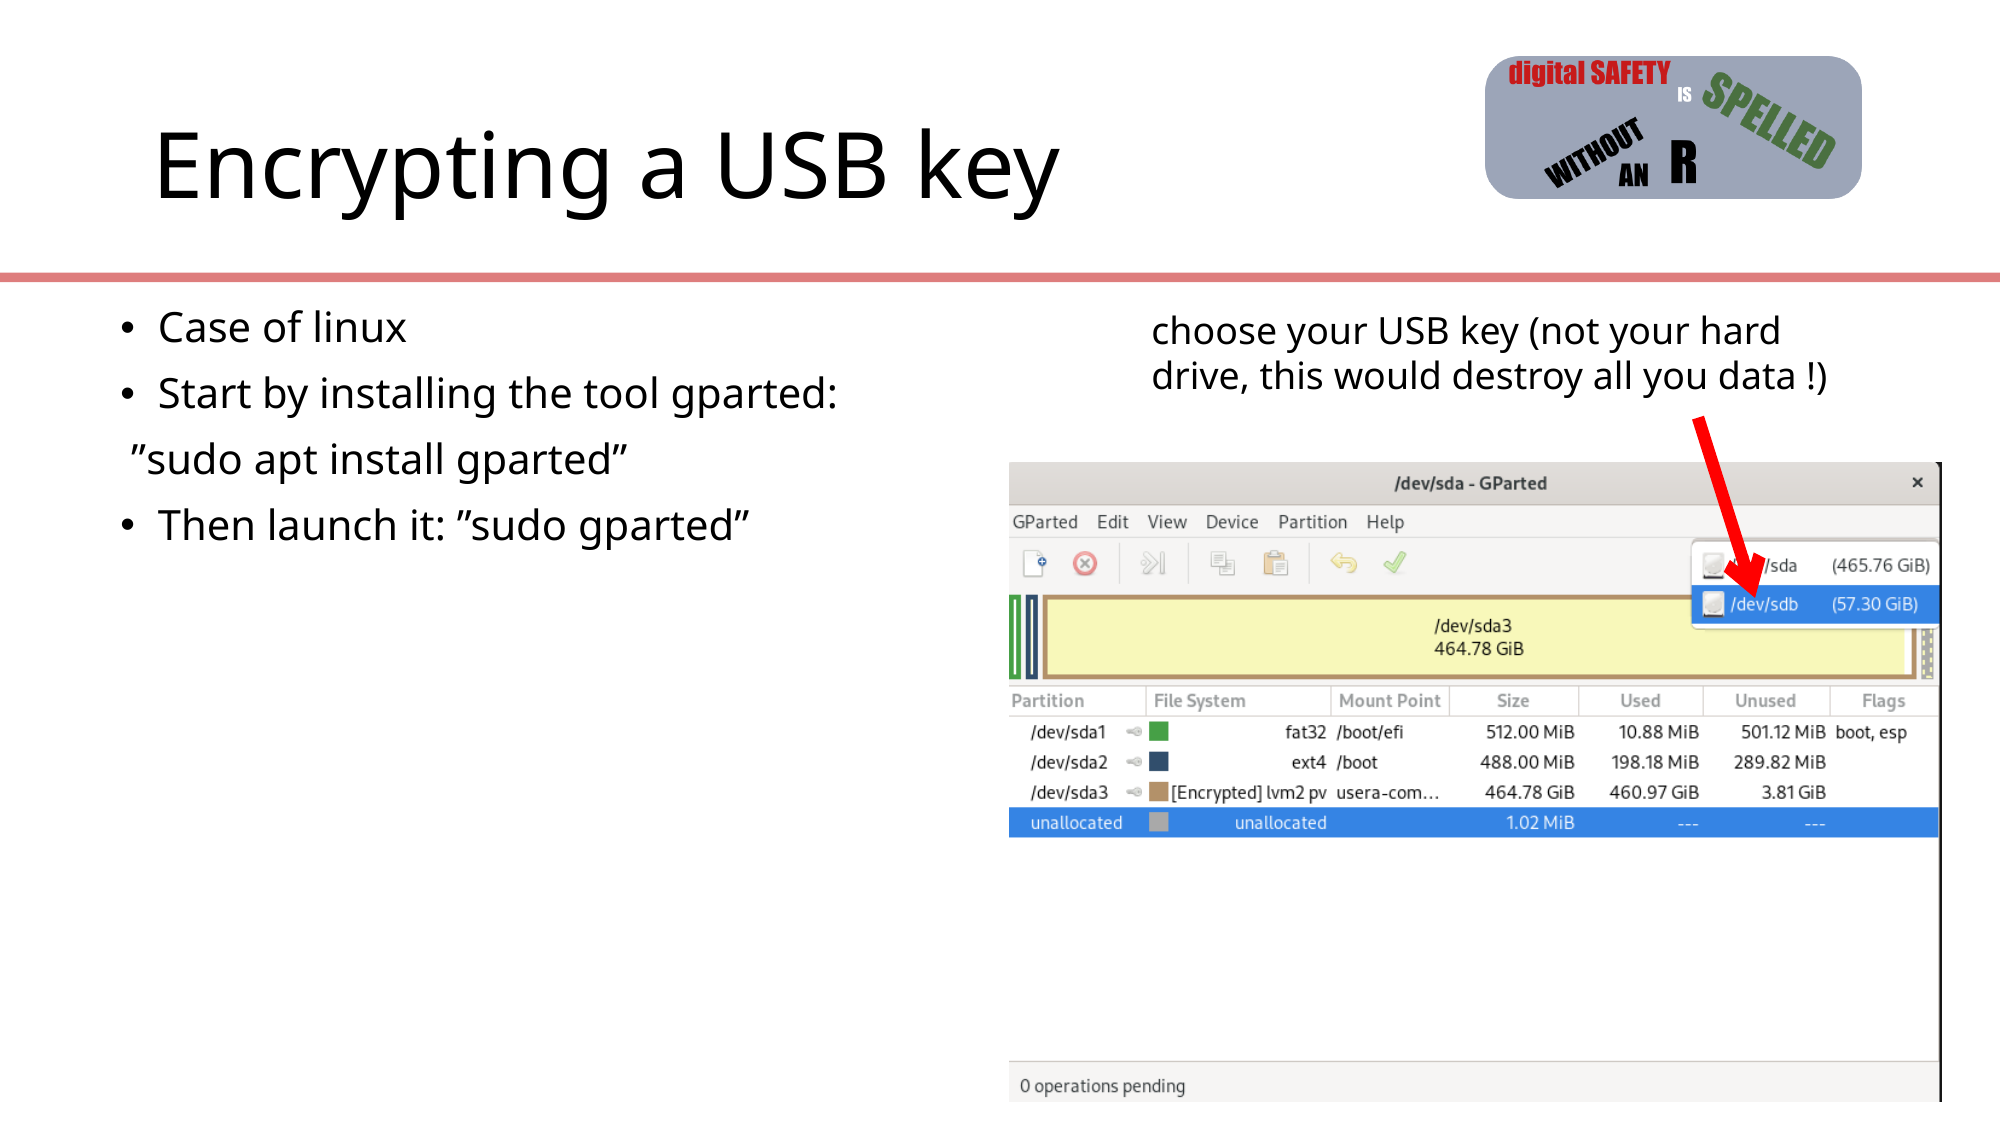

# Encrypting a USB key
Case of linux
Start by installing the tool gparted:
 ”sudo apt install gparted”
Then launch it: ”sudo gparted”
choose your USB key (not your hard drive, this would destroy all you data !)